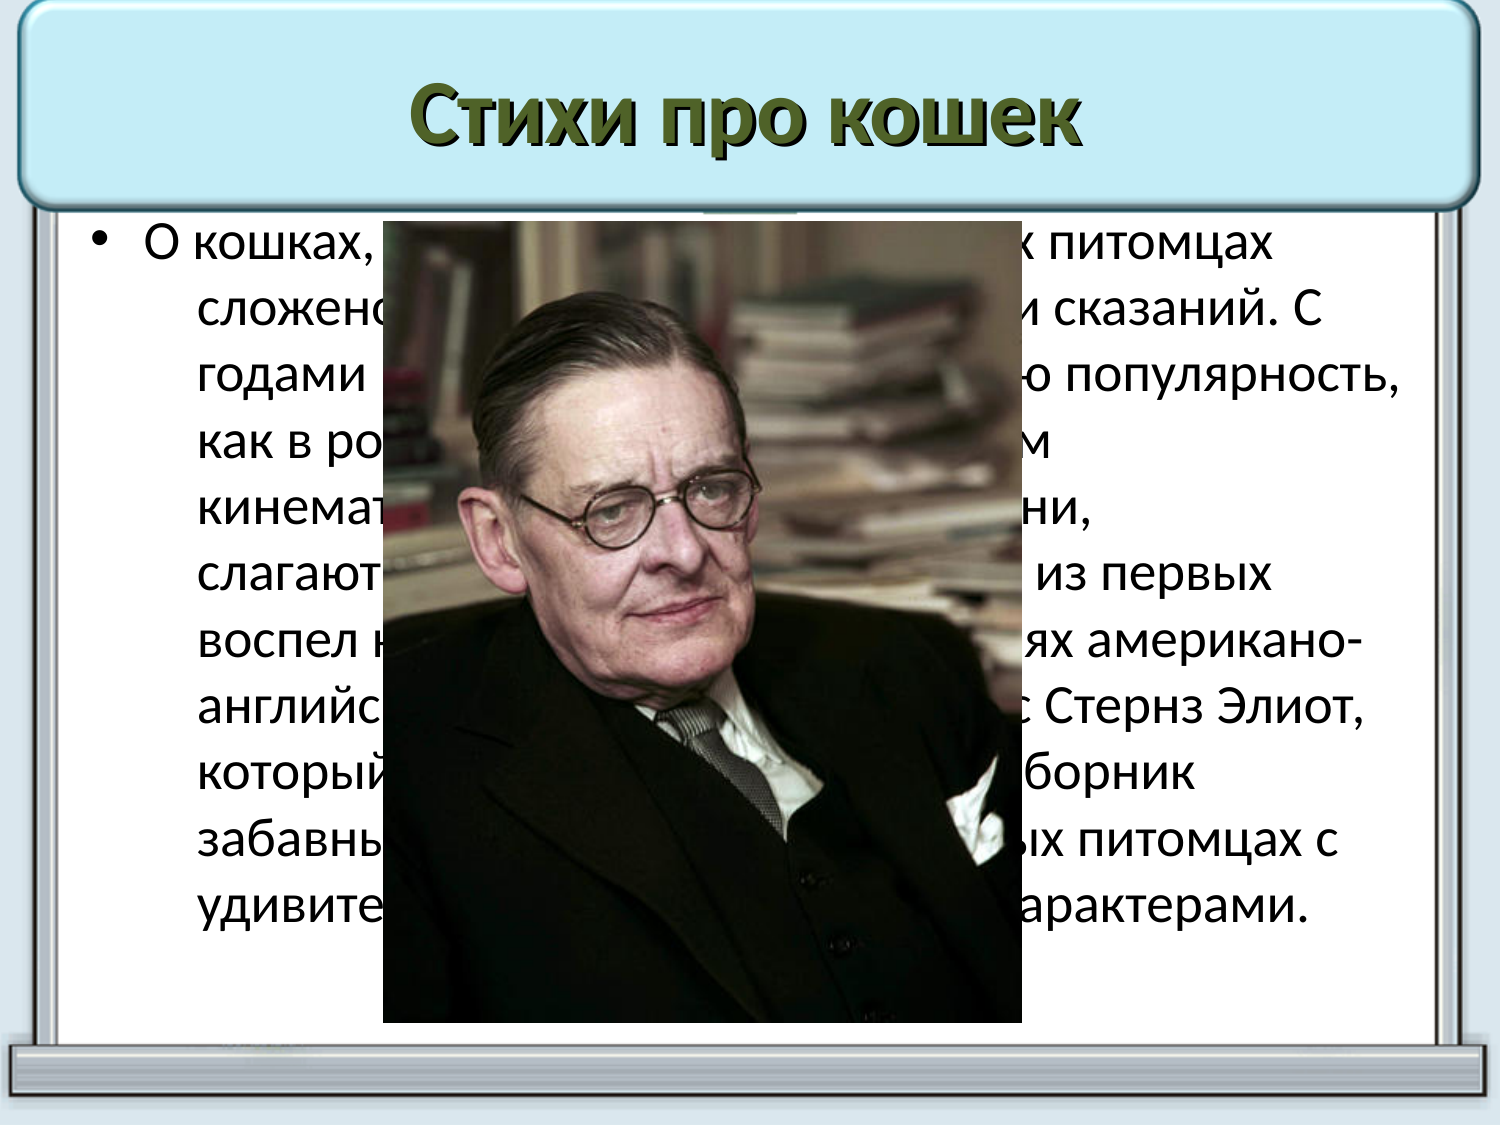

# Стихи про кошек
О кошках, наших любимых домашних питомцах сложено не мало легенд, историй и сказаний. С годами кошки приобрели огромную популярность, как в российском, так и зарубежном кинематографе, о кошках поют песни, слагают стихи про кошек. И одним из первых воспел кошку в своих произведениях американо-английский поэт и драматург Томас Стернз Элиот, который в 1939 году издал целый сборник забавных стихотворений о пушистых питомцах с удивительно разными нравами и характерами.